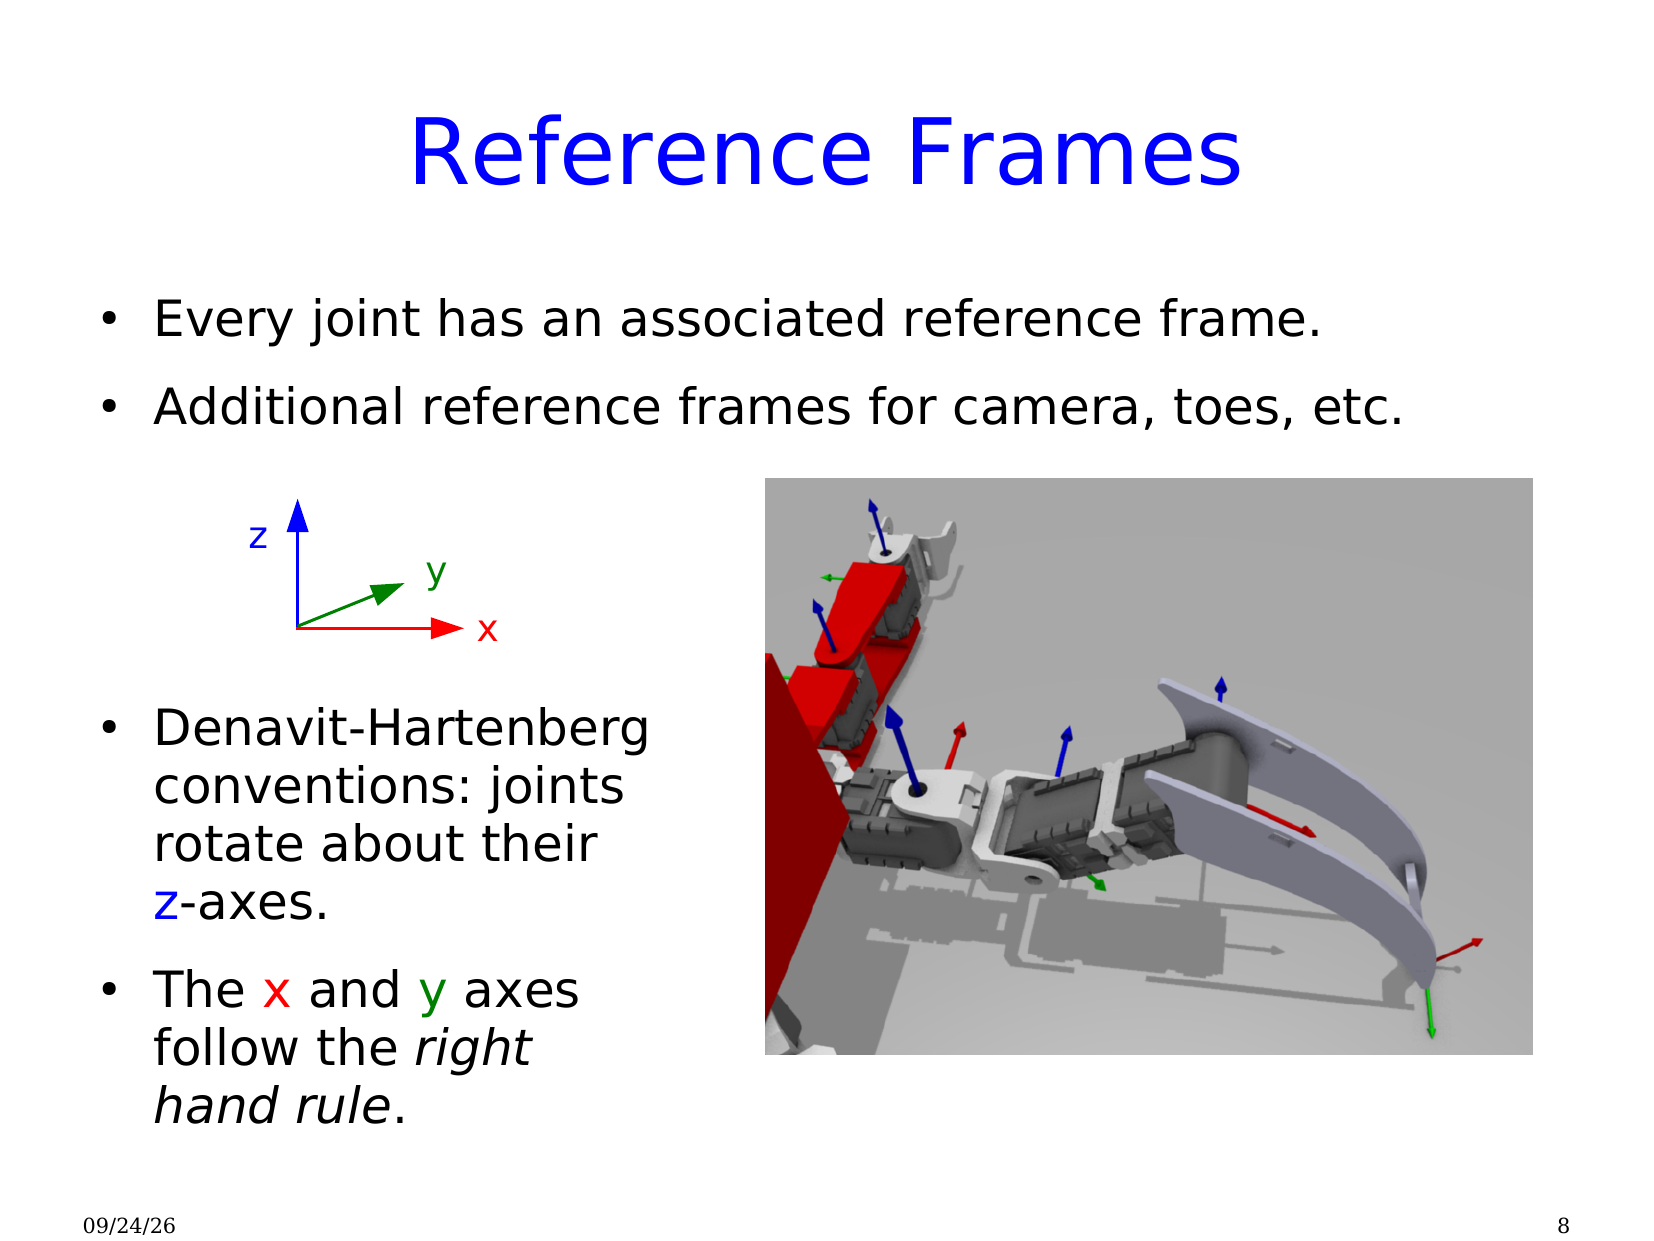

# Reference Frames
Every joint has an associated reference frame.
Additional reference frames for camera, toes, etc.
Denavit-Hartenberg
conventions: joints
rotate about their
z-axes.
The x and y axes
follow the right
hand rule.
z
y
 x
8